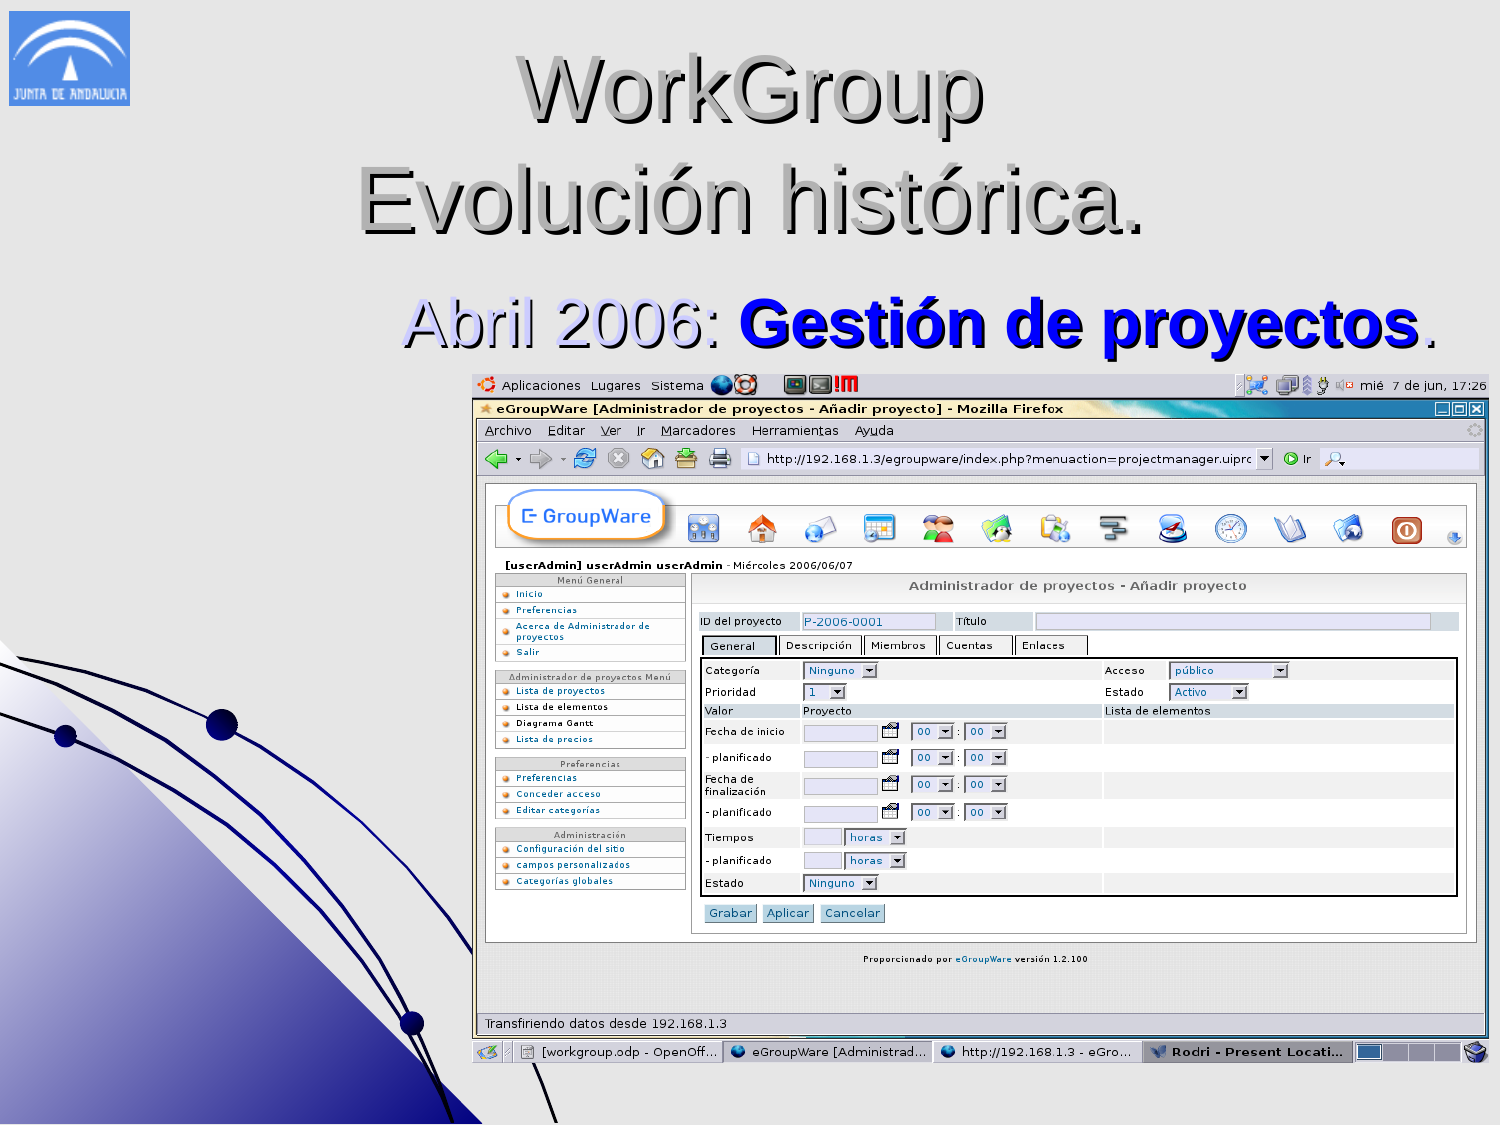

# WorkGroup Evolución histórica.
Abril 2006: Gestión de proyectos.
17